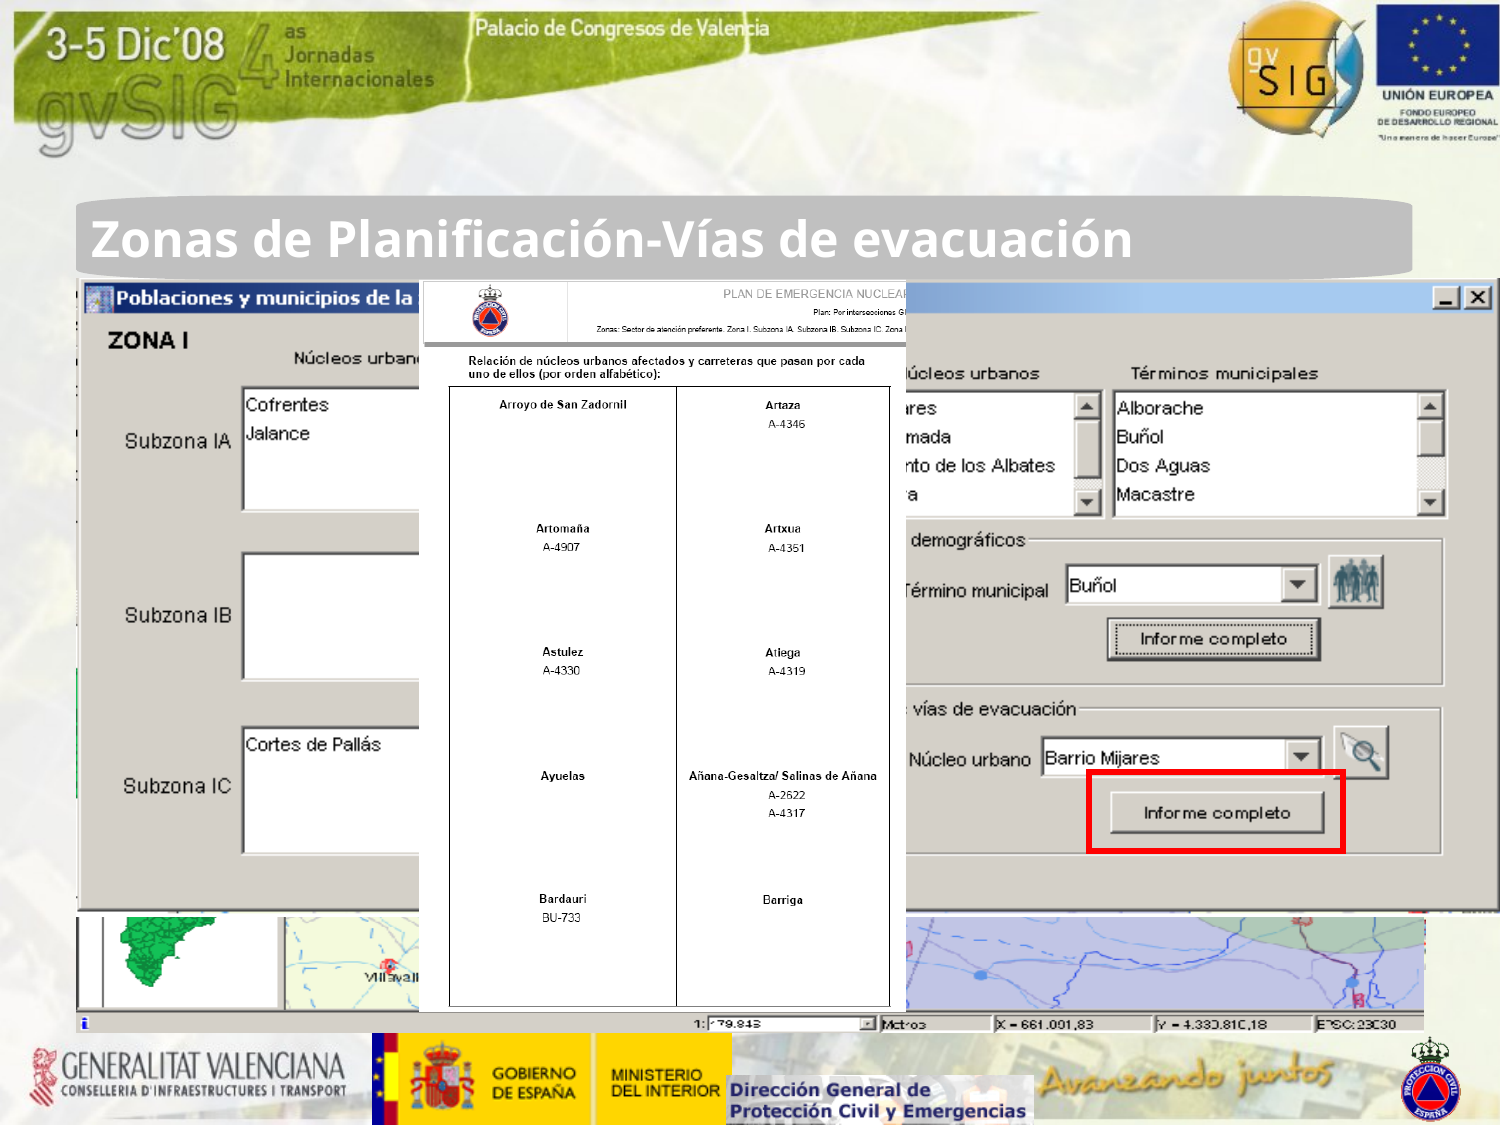

Zonas de Planificación-Vías de evacuación
#
2
1